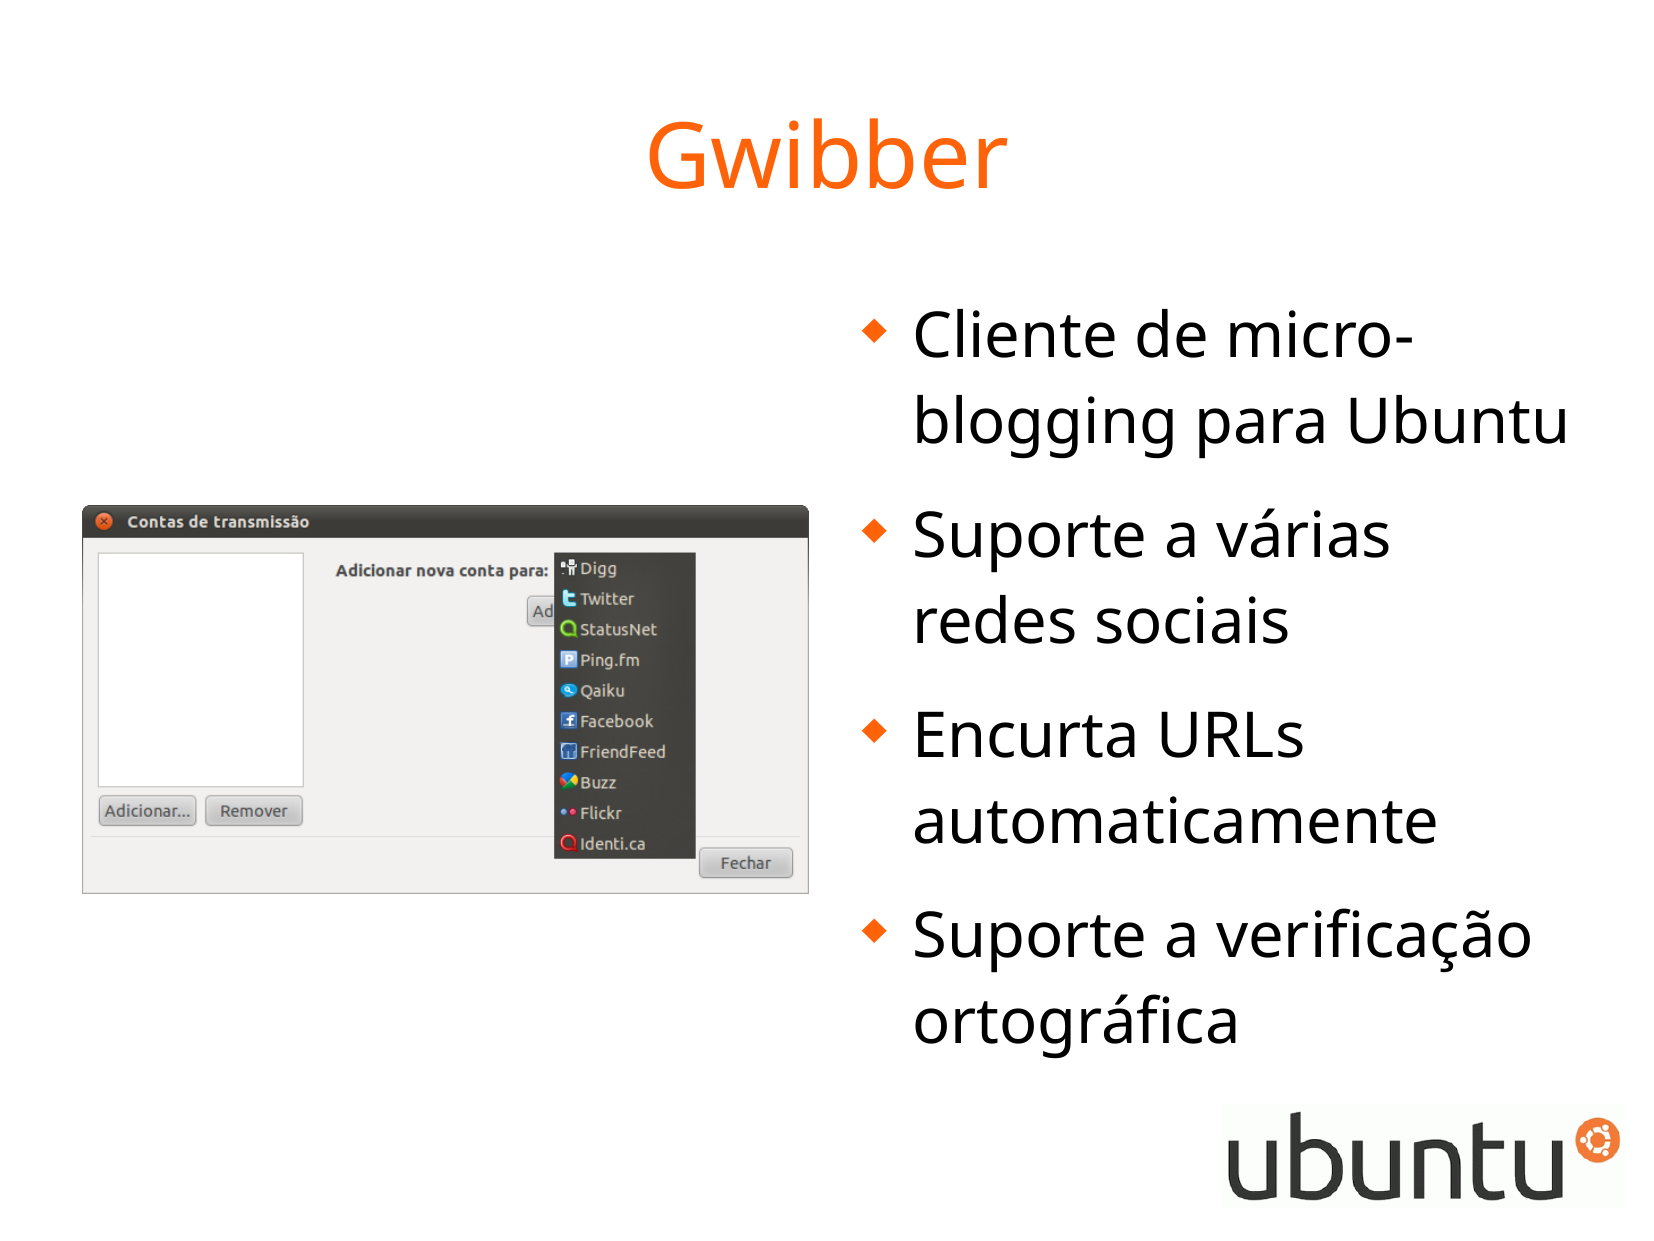

# Gwibber
Cliente de micro-blogging para Ubuntu
Suporte a várias redes sociais
Encurta URLs automaticamente
Suporte a verificação ortográfica